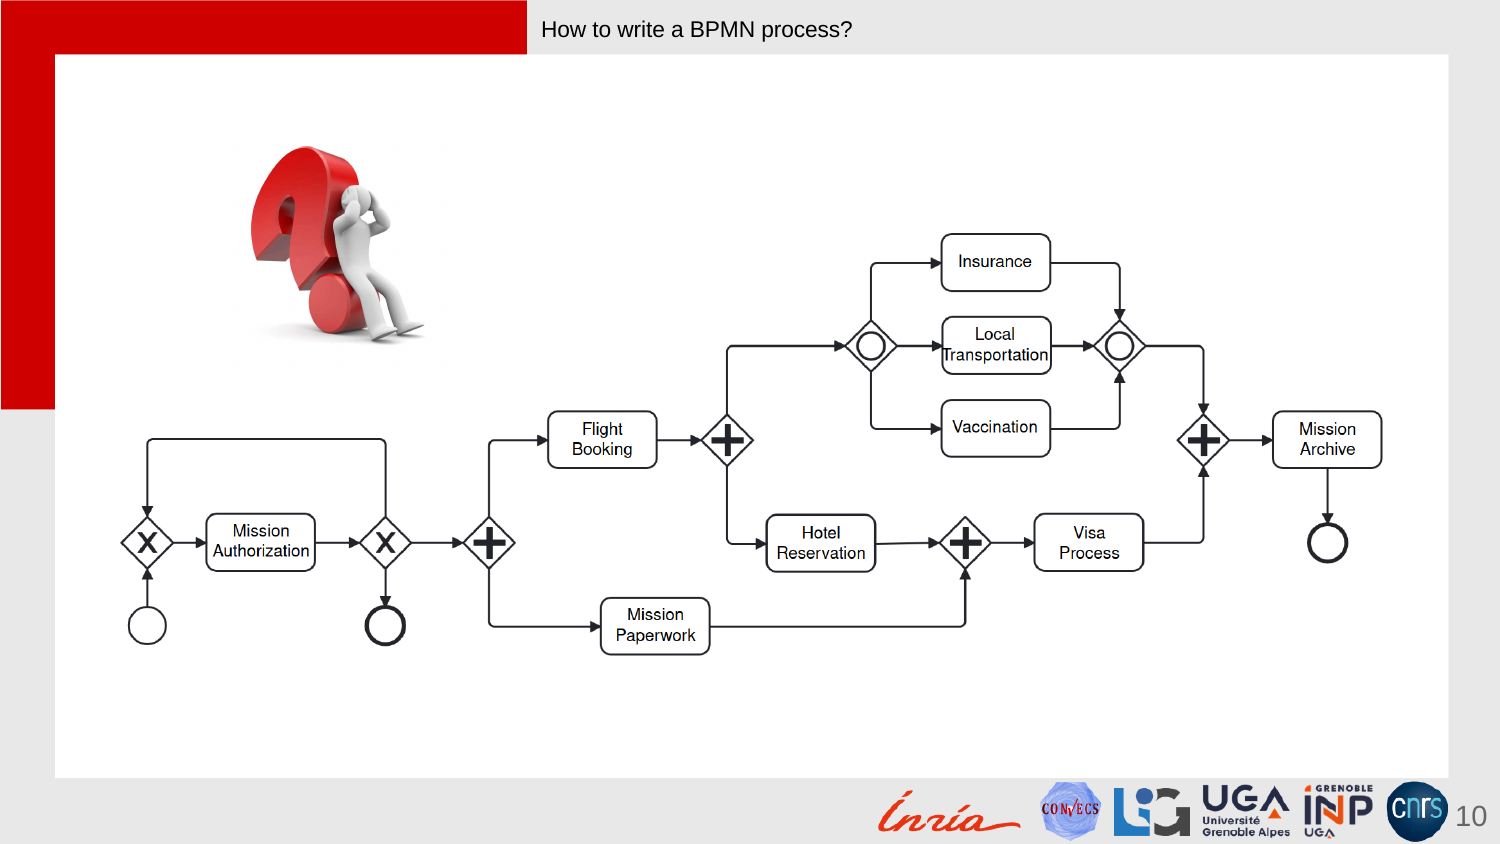

# How to write a BPMN process?
10